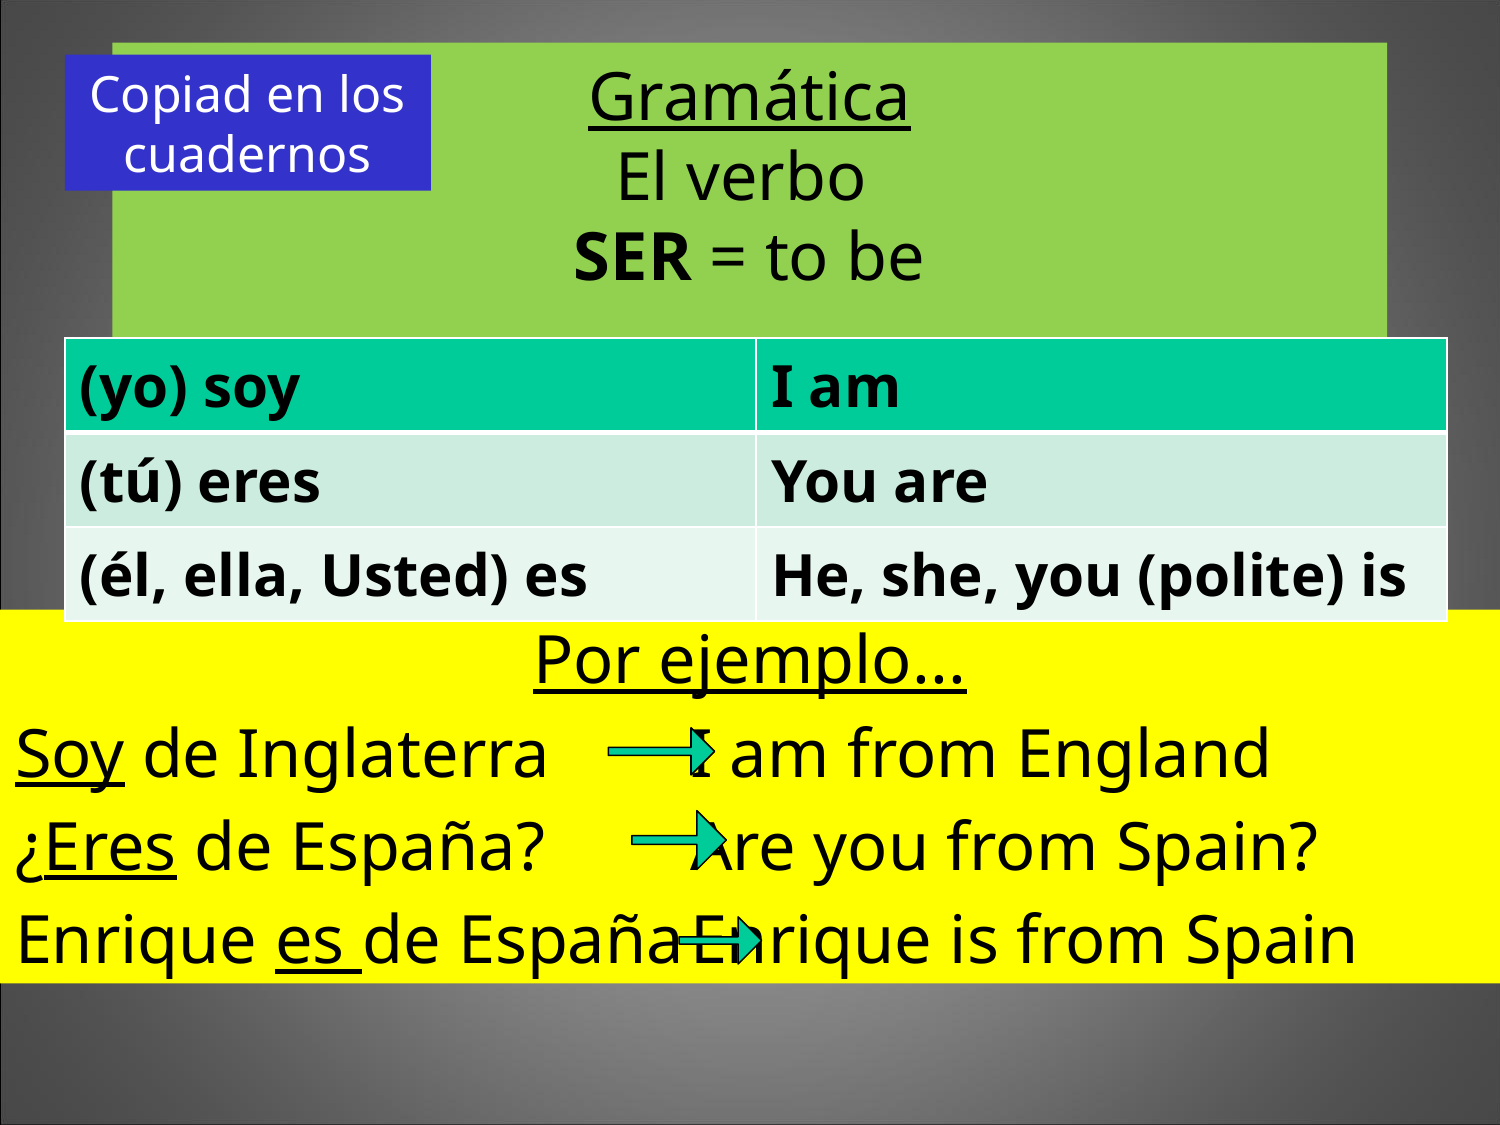

# Gramática El verbo SER = to be
Copiad en los cuadernos
| (yo) soy | I am |
| --- | --- |
| (tú) eres | You are |
| (él, ella, Usted) es | He, she, you (polite) is |
Por ejemplo...
Soy de Inglaterra		I am from England
¿Eres de España?		Are you from Spain?
Enrique es de España	Enrique is from Spain